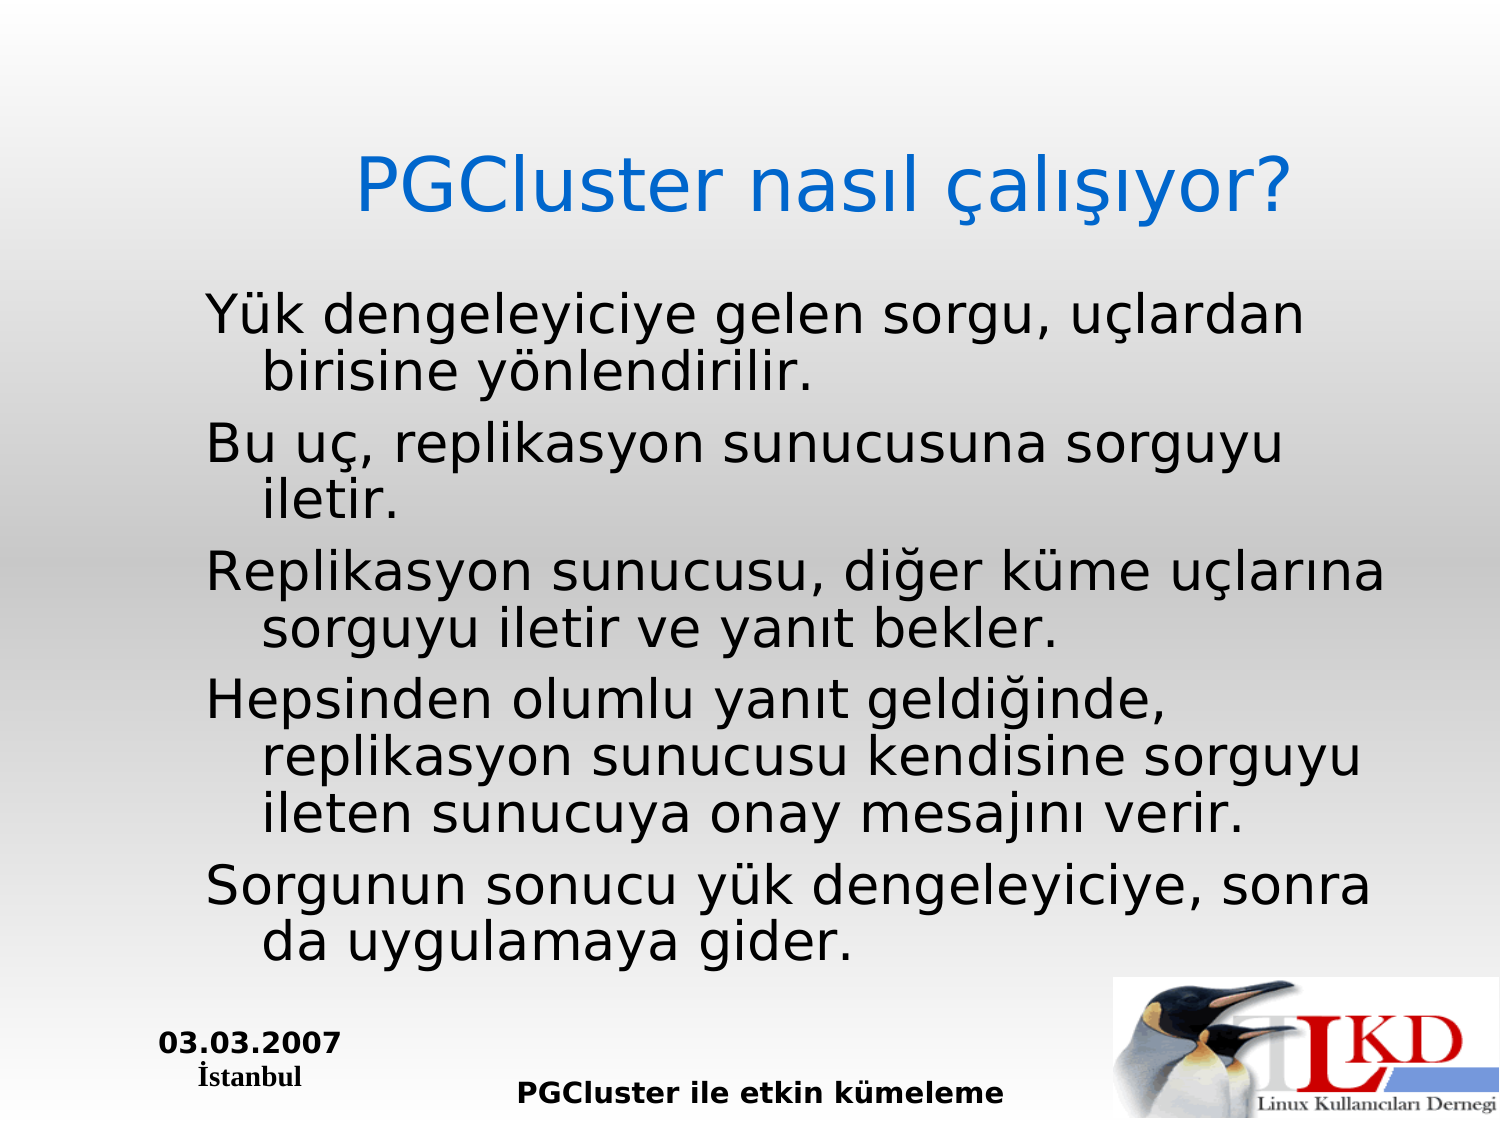

# PGCluster nasıl çalışıyor?
Yük dengeleyiciye gelen sorgu, uçlardan birisine yönlendirilir.
Bu uç, replikasyon sunucusuna sorguyu iletir.
Replikasyon sunucusu, diğer küme uçlarına sorguyu iletir ve yanıt bekler.
Hepsinden olumlu yanıt geldiğinde, replikasyon sunucusu kendisine sorguyu ileten sunucuya onay mesajını verir.
Sorgunun sonucu yük dengeleyiciye, sonra da uygulamaya gider.